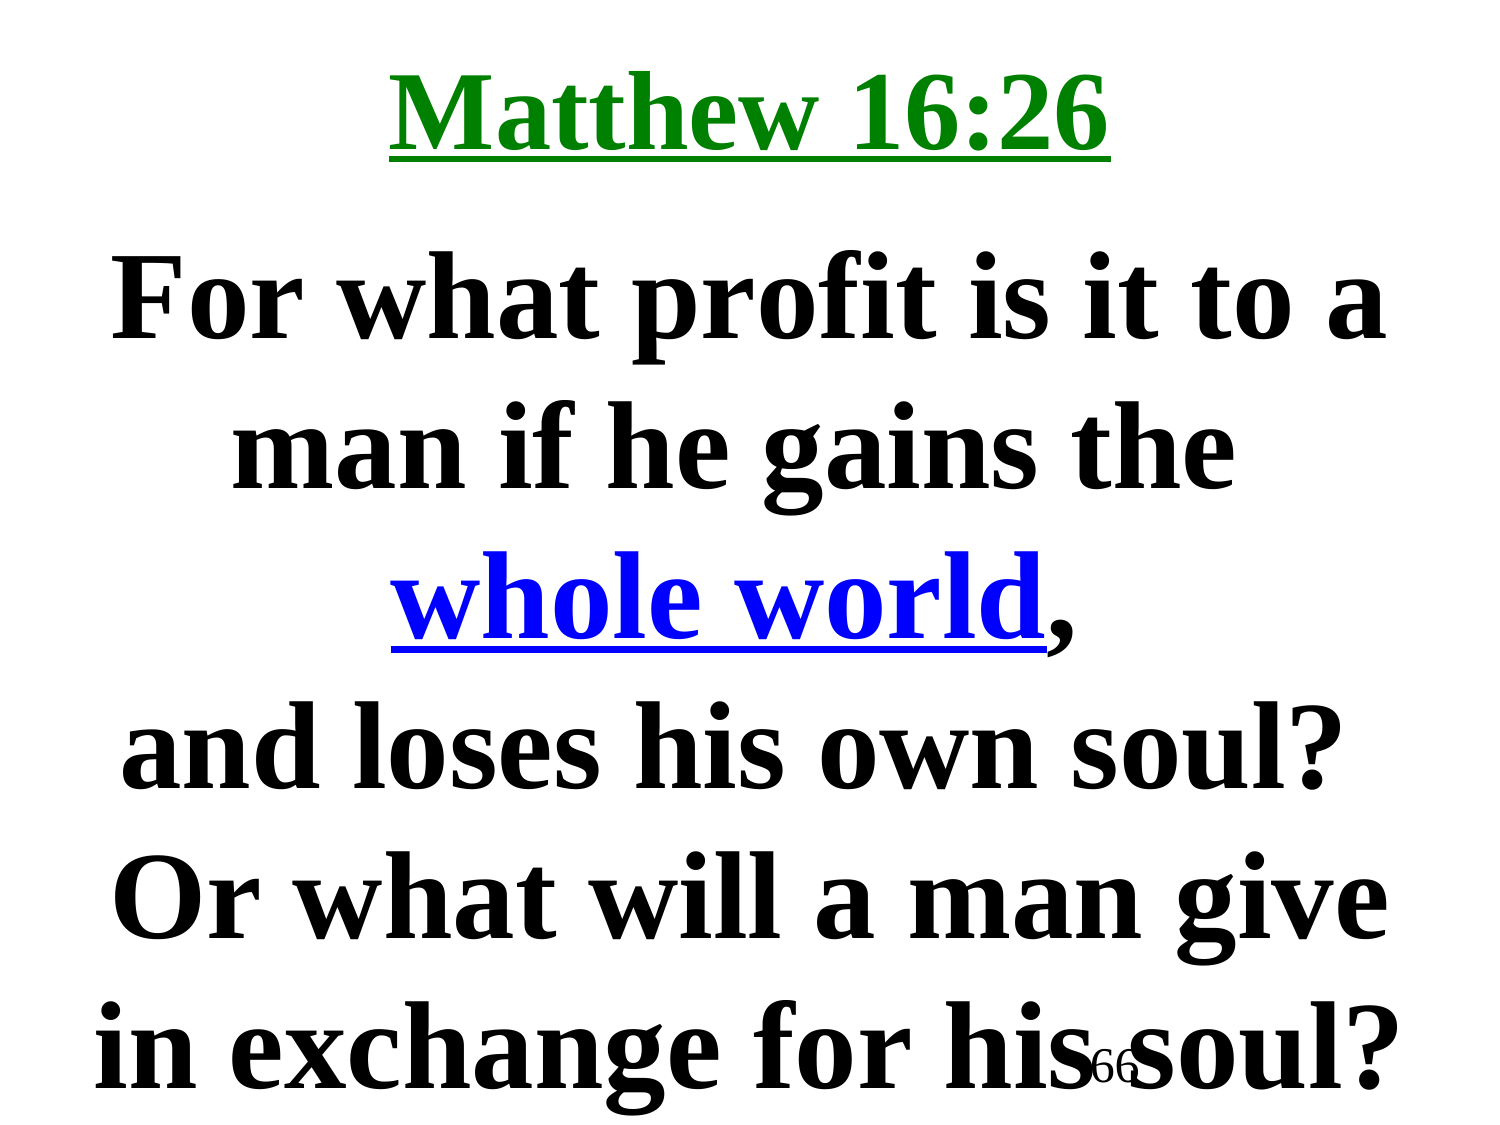

Matthew 16:26
For what profit is it to a man if he gains the
whole world,
and loses his own soul?
Or what will a man give in exchange for his soul?
66